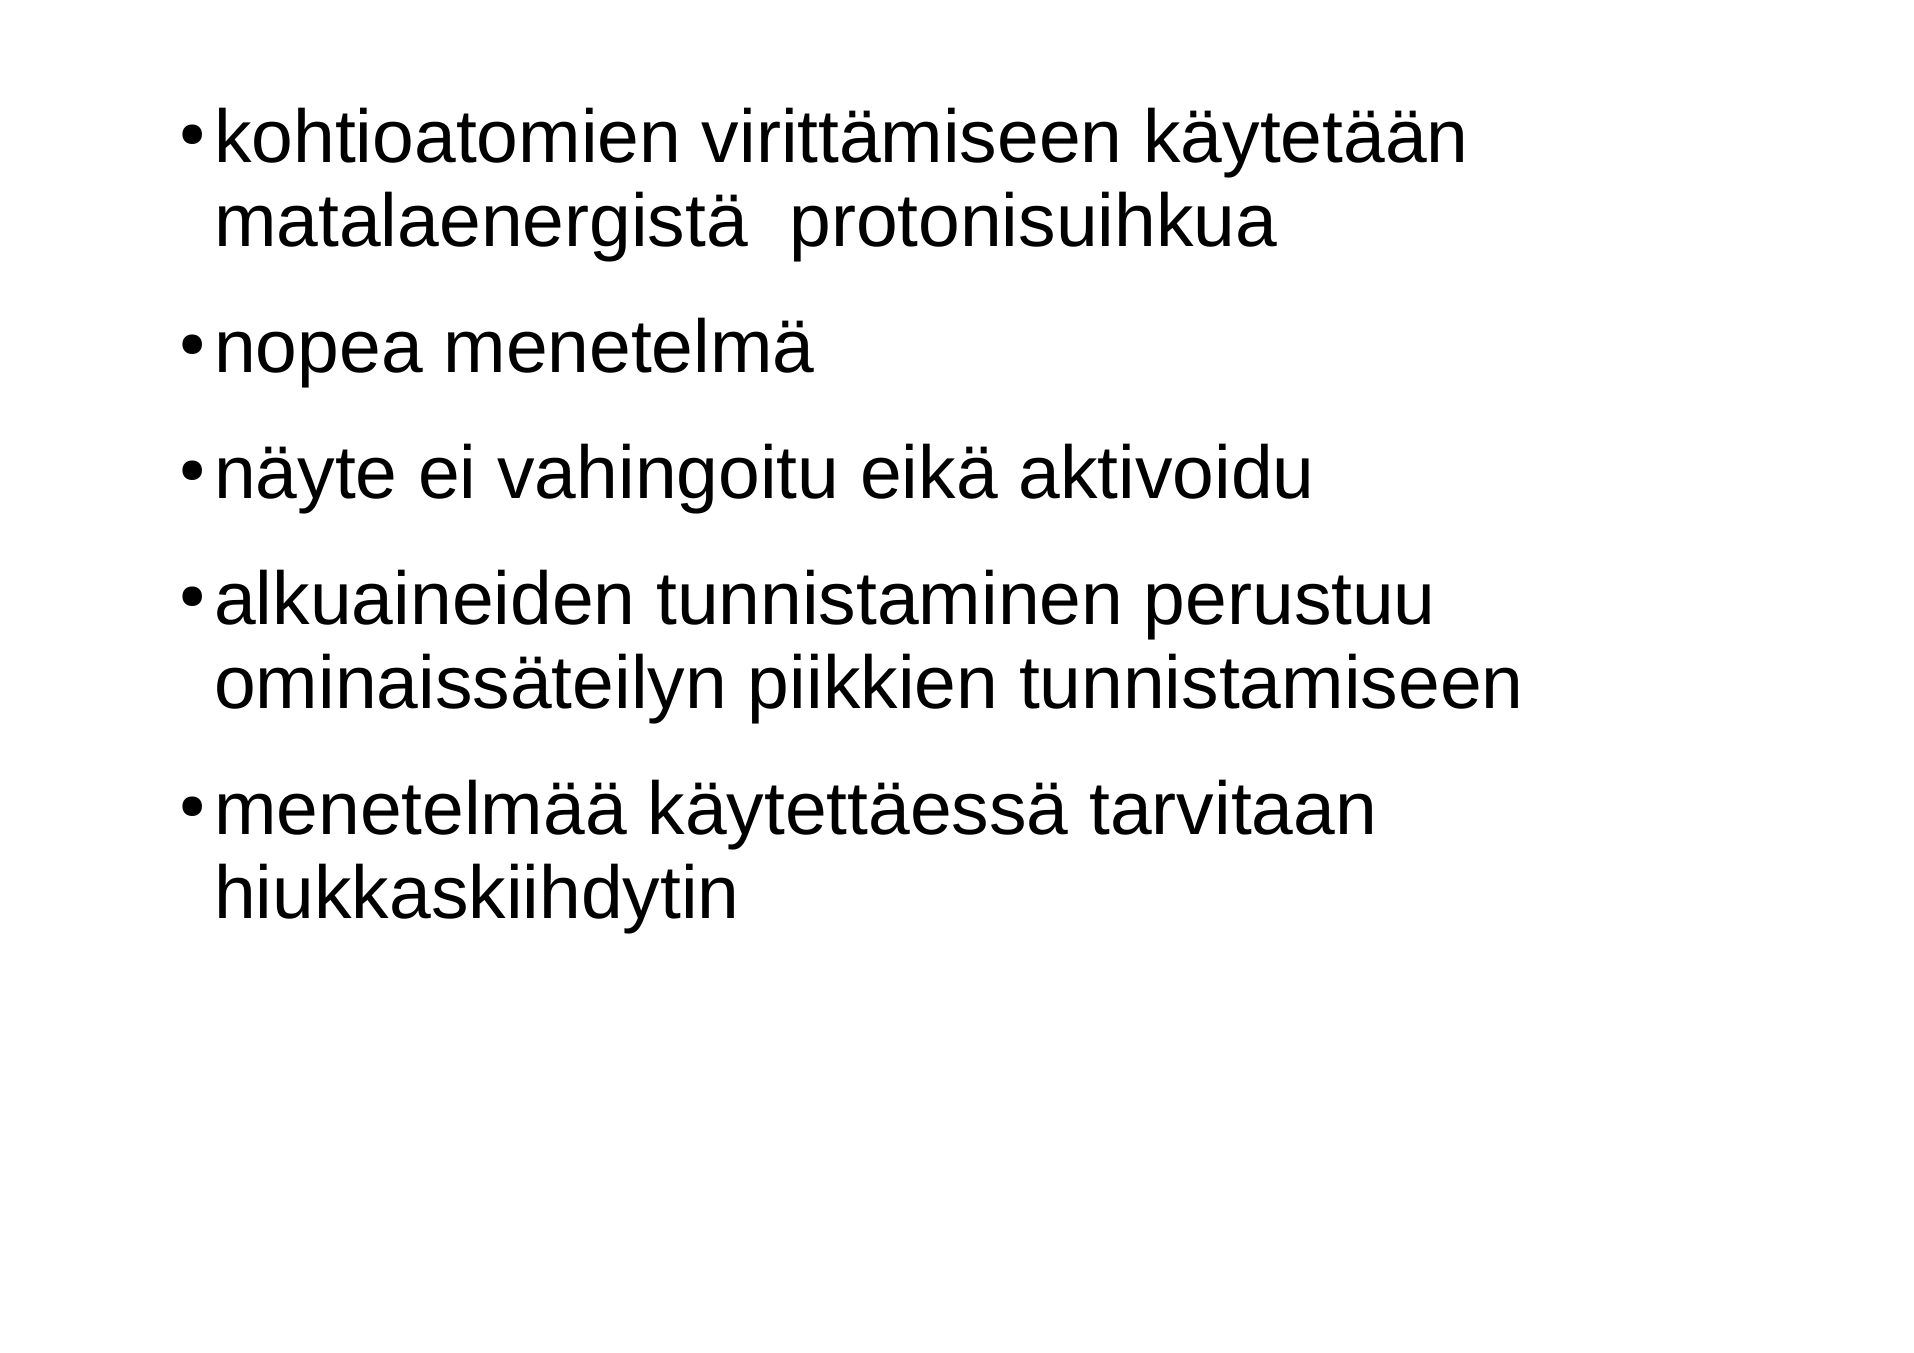

kohtioatomien virittämiseen käytetään matalaenergistä protonisuihkua
nopea menetelmä
näyte ei vahingoitu eikä aktivoidu
alkuaineiden tunnistaminen perustuu ominaissäteilyn piikkien tunnistamiseen
menetelmää käytettäessä tarvitaan hiukkaskiihdytin